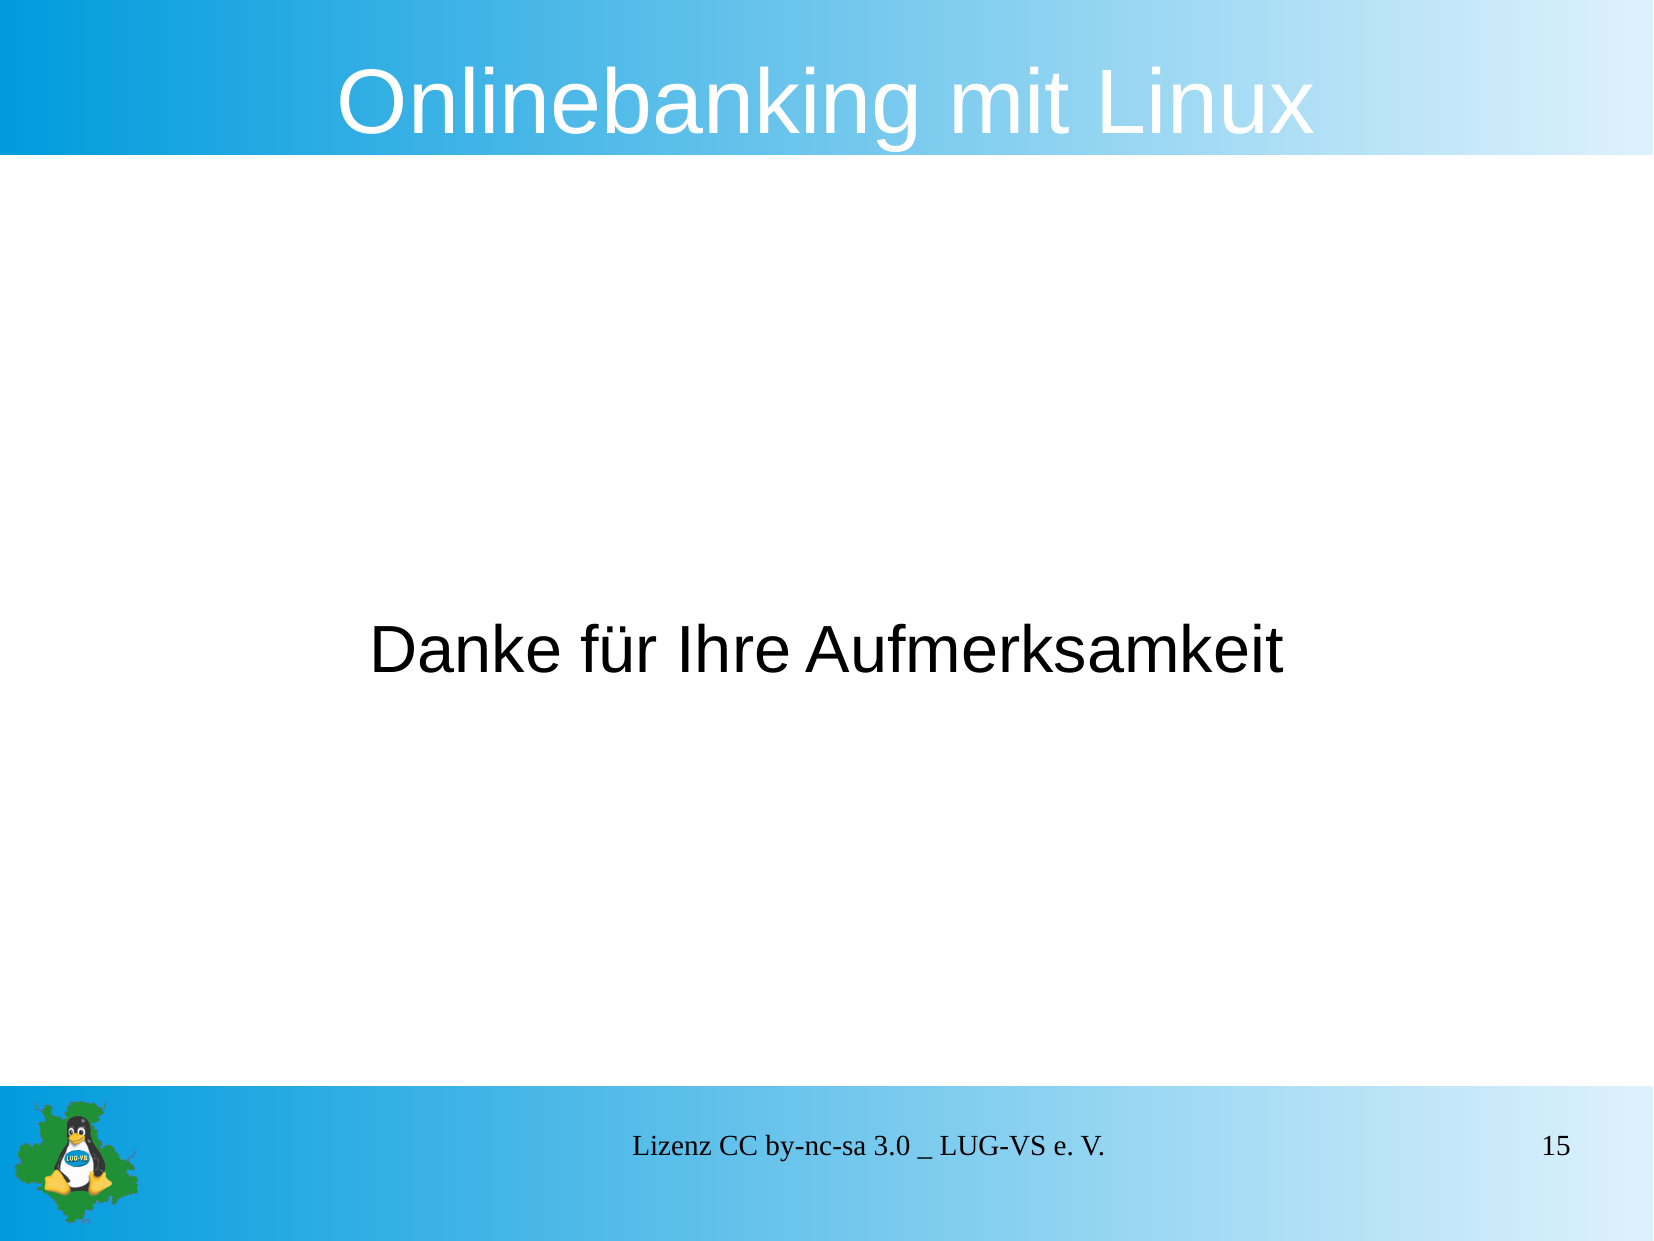

# Onlinebanking mit Linux
Danke für Ihre Aufmerksamkeit